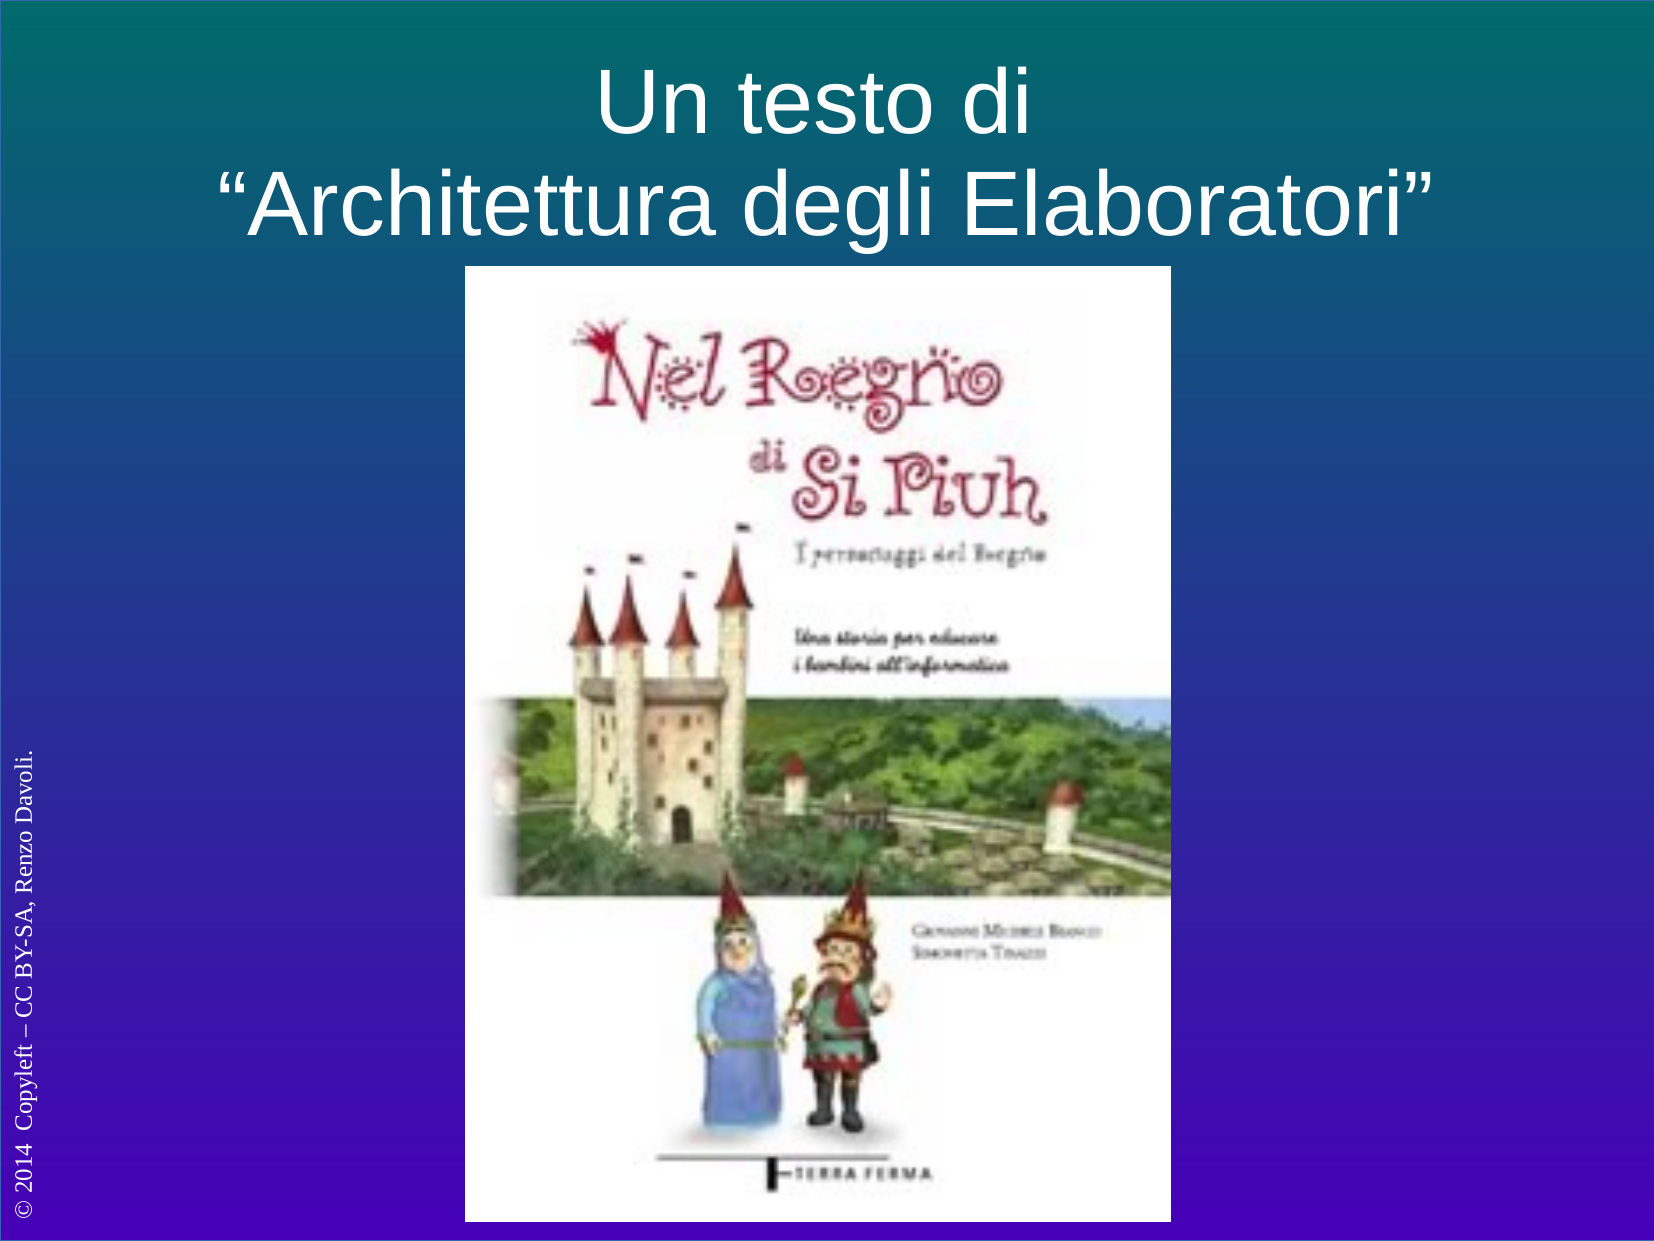

# Un testo di “Architettura degli Elaboratori”